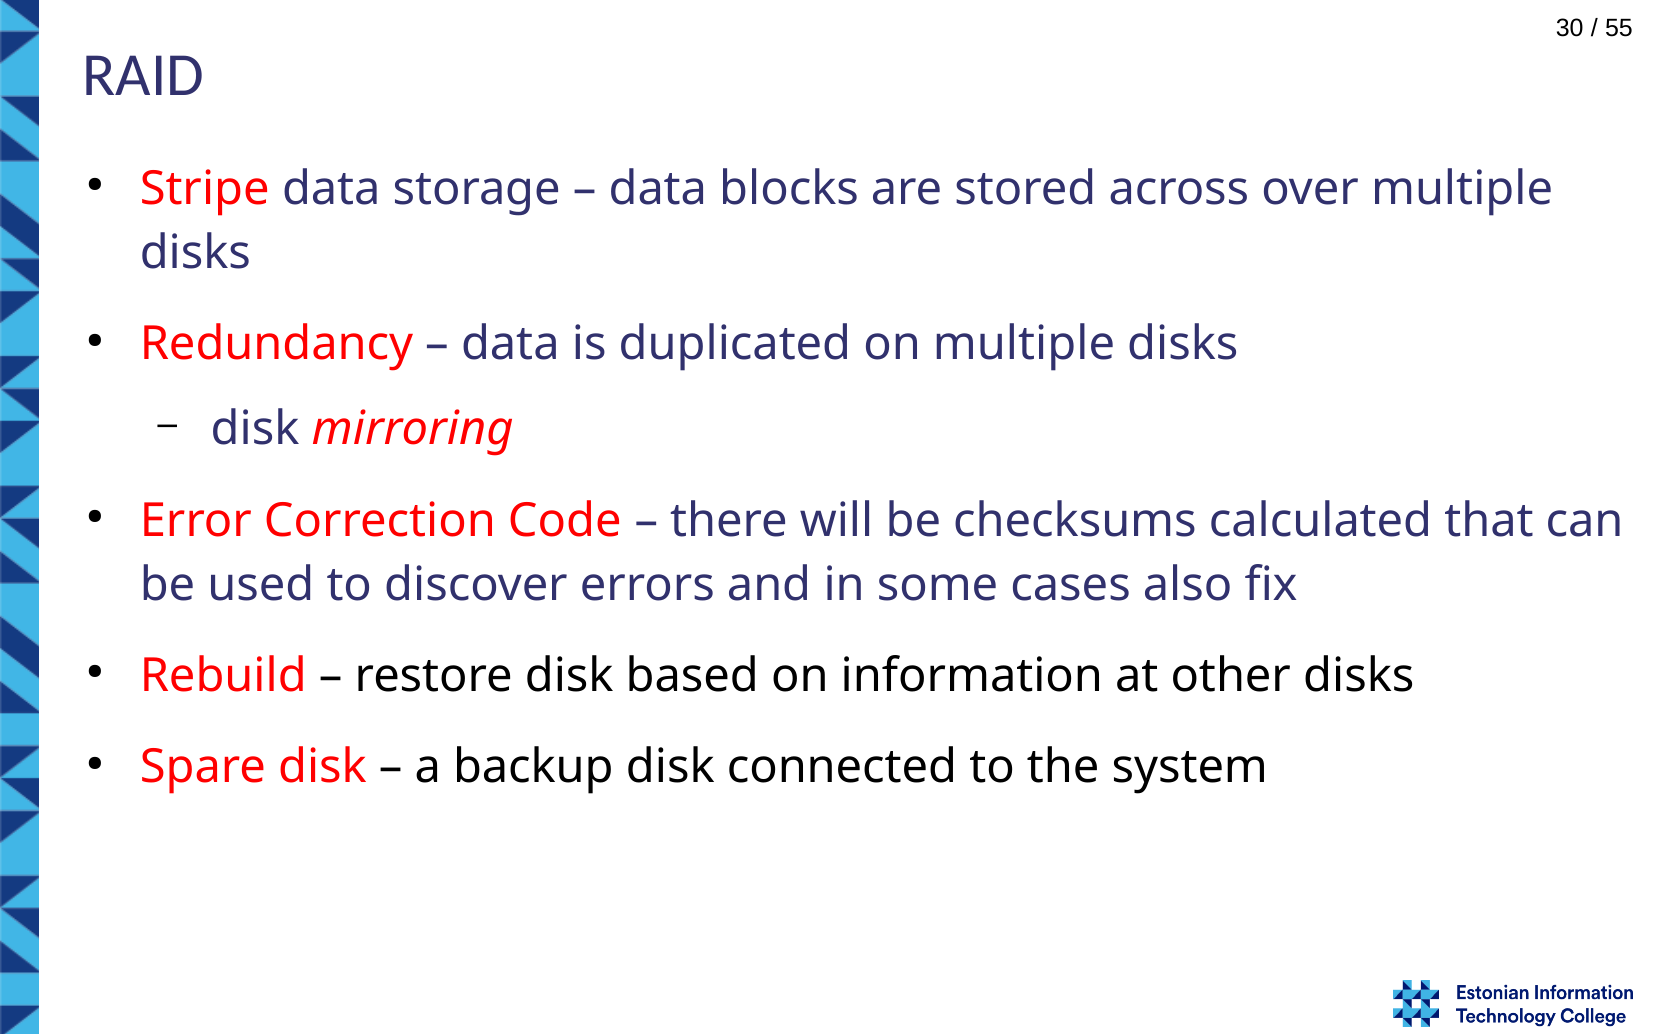

# RAID
Stripe data storage – data blocks are stored across over multiple disks
Redundancy – data is duplicated on multiple disks
disk mirroring
Error Correction Code – there will be checksums calculated that can be used to discover errors and in some cases also fix
Rebuild – restore disk based on information at other disks
Spare disk – a backup disk connected to the system